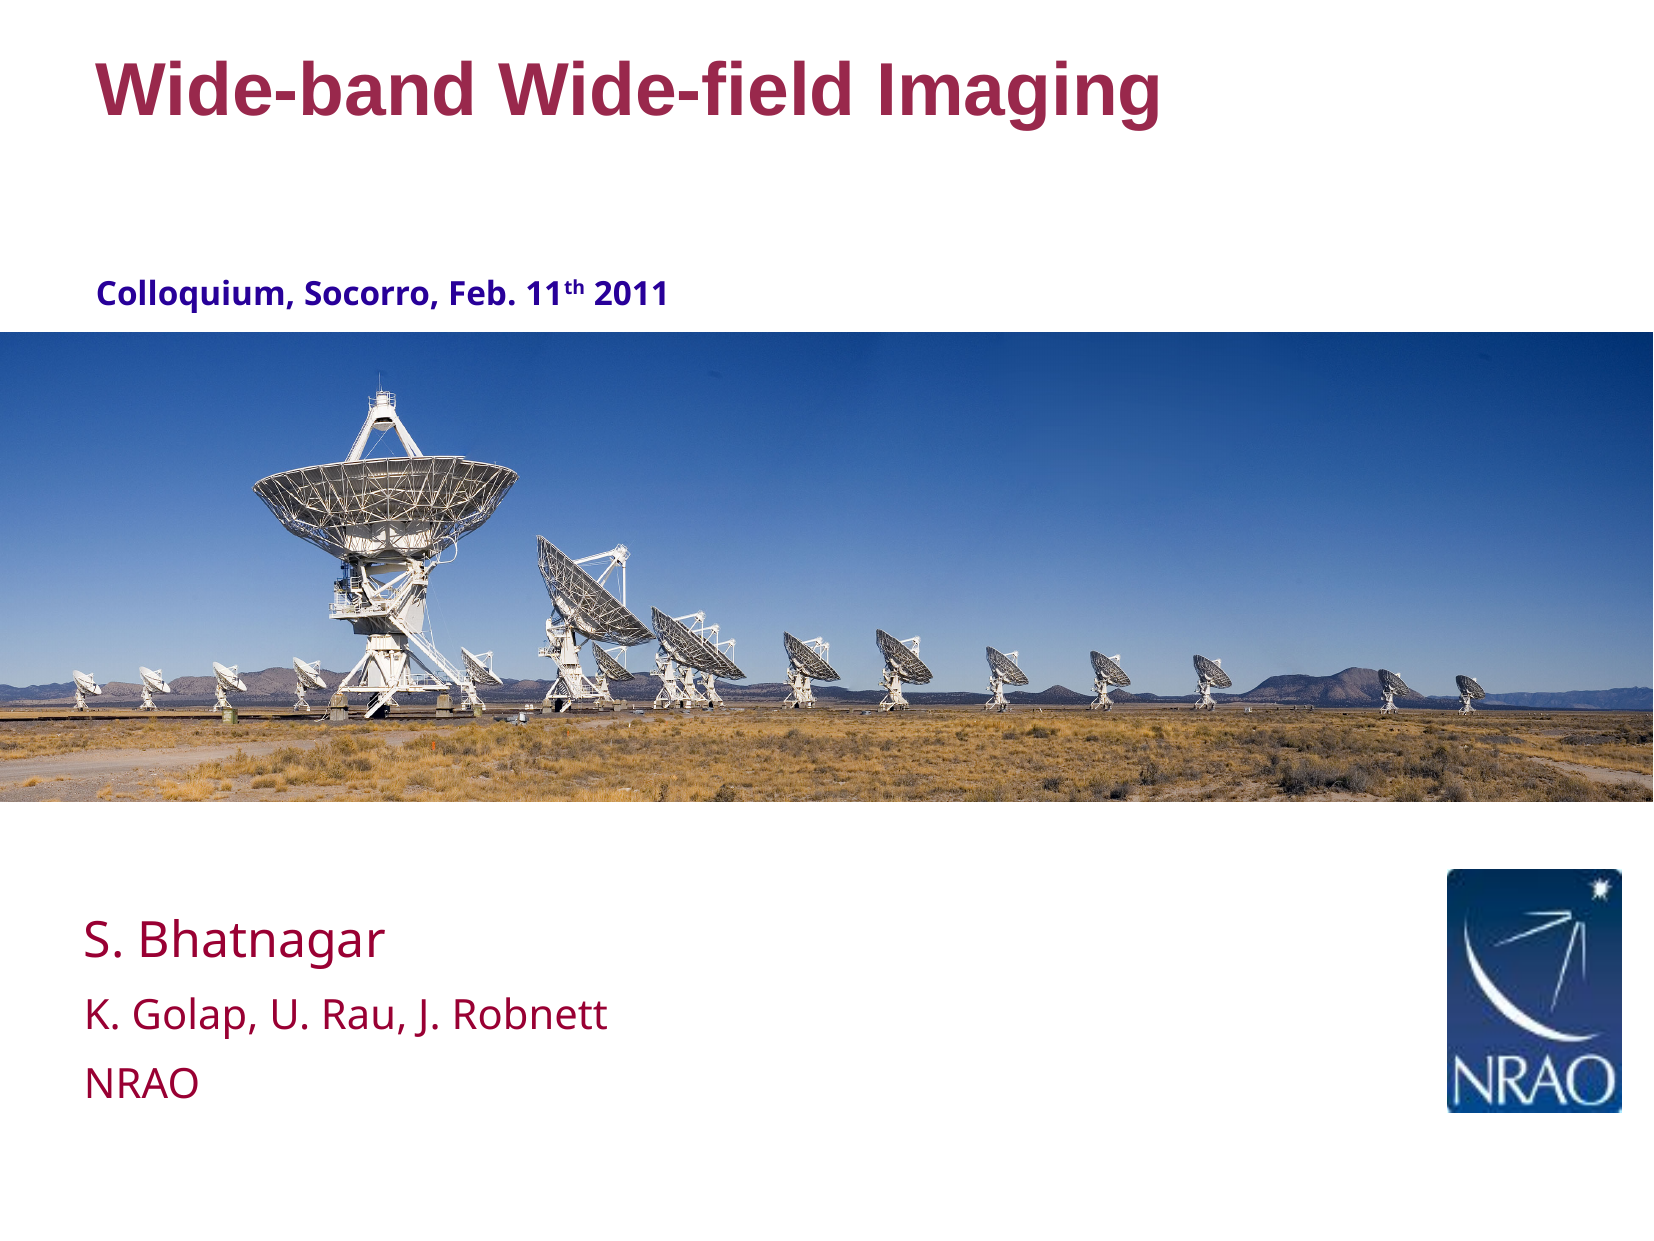

# Wide-band Wide-field Imaging
Colloquium, Socorro, Feb. 11th 2011
S. Bhatnagar
K. Golap, U. Rau, J. Robnett
NRAO